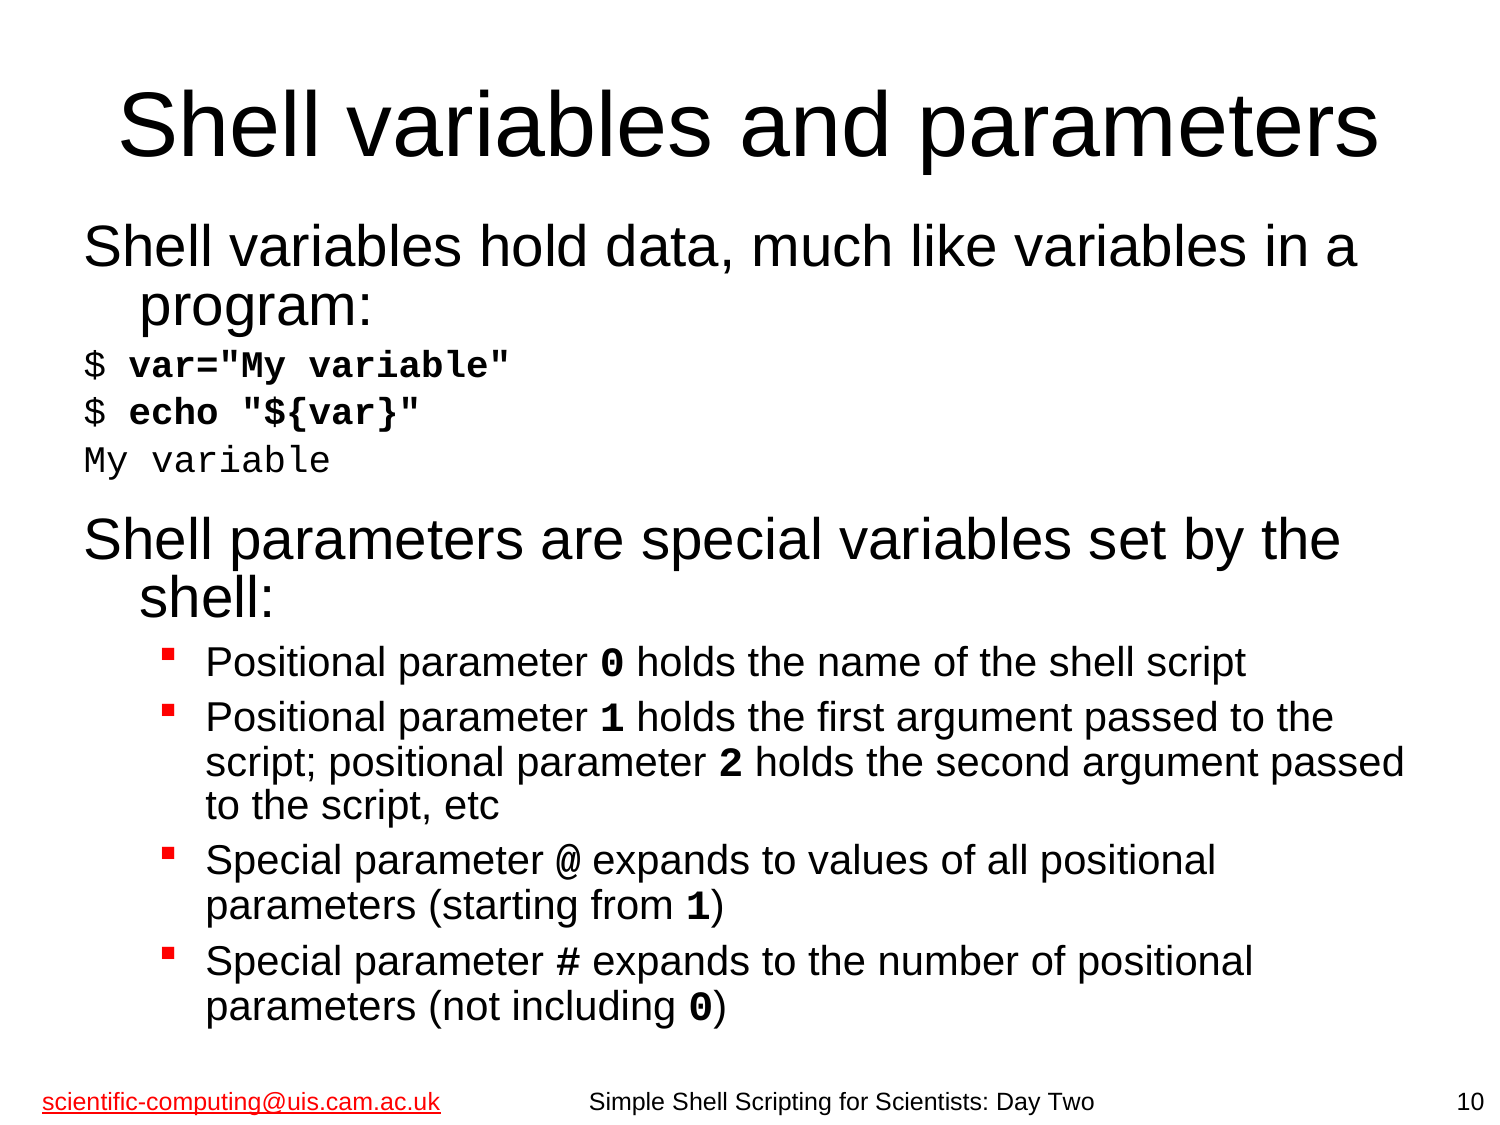

# Shell variables and parameters
Shell variables hold data, much like variables in a program:
$ var="My variable"
$ echo "${var}"
My variable
Shell parameters are special variables set by the shell:
Positional parameter 0 holds the name of the shell script
Positional parameter 1 holds the first argument passed to the script; positional parameter 2 holds the second argument passed to the script, etc
Special parameter @ expands to values of all positional parameters (starting from 1)
Special parameter # expands to the number of positional parameters (not including 0)
escience-support@ucs.cam.ac.uk	Simple Shell Scripting for Scientists: Day Two
10